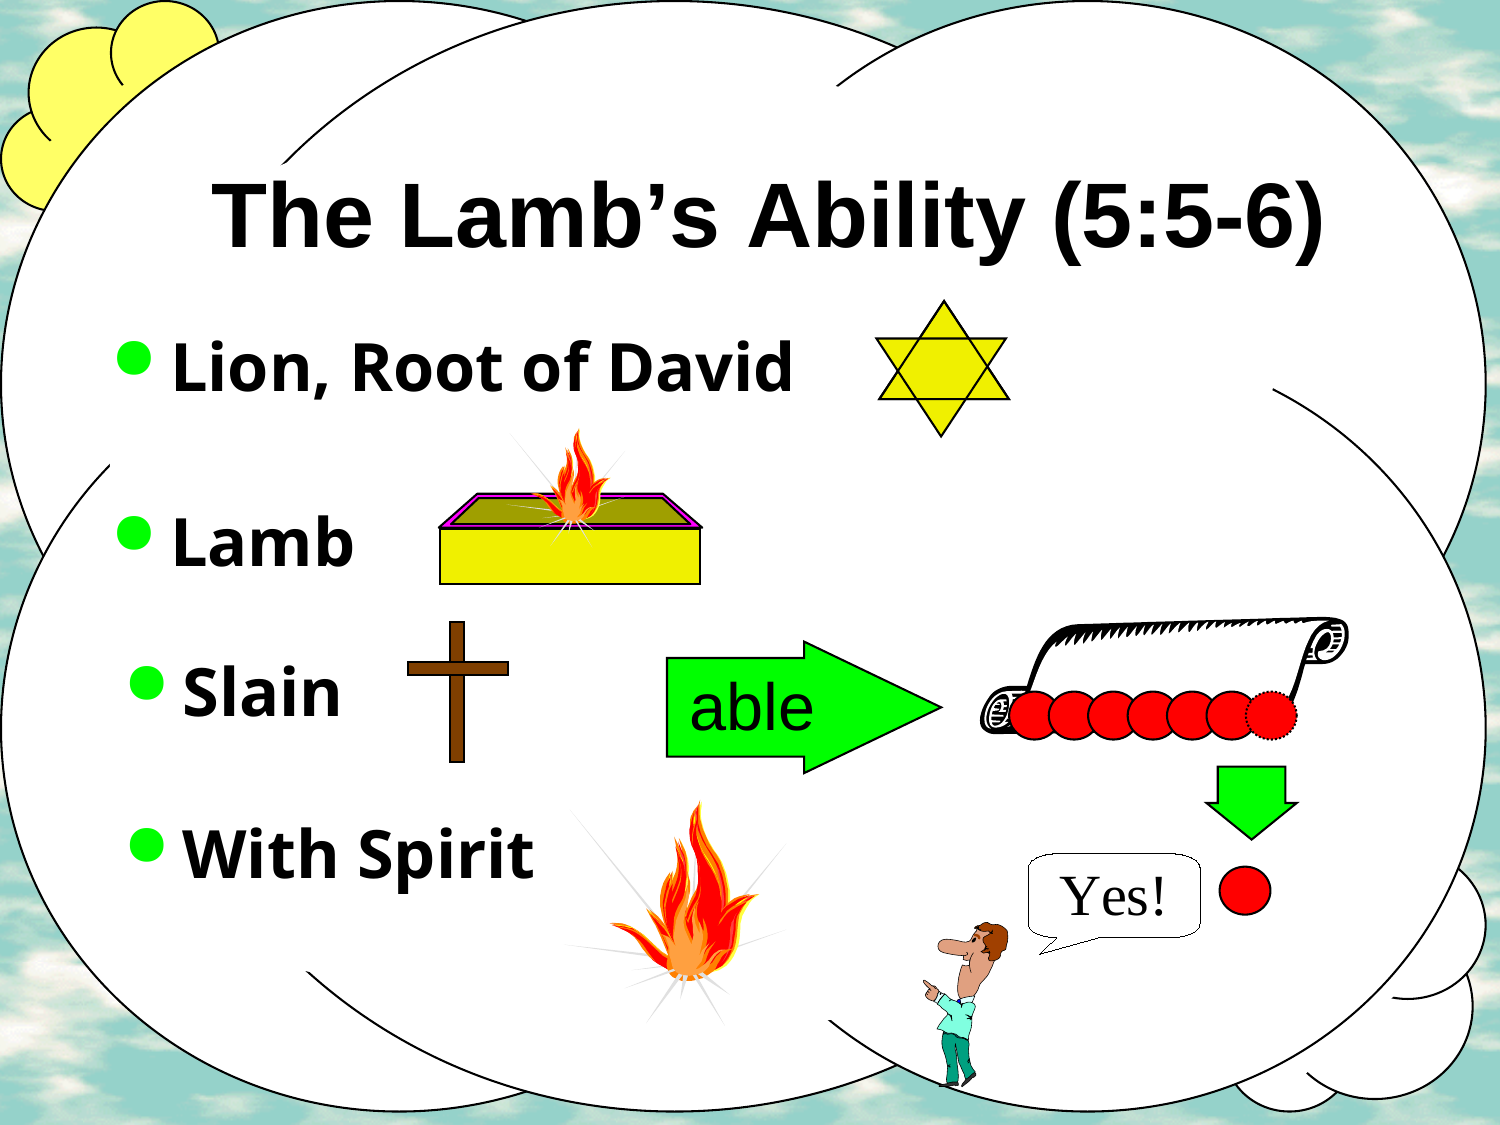

# The Lamb’s Ability (5:5-6)
 Lion, Root of David
 Lamb
able
 Slain
 With Spirit
Yes!